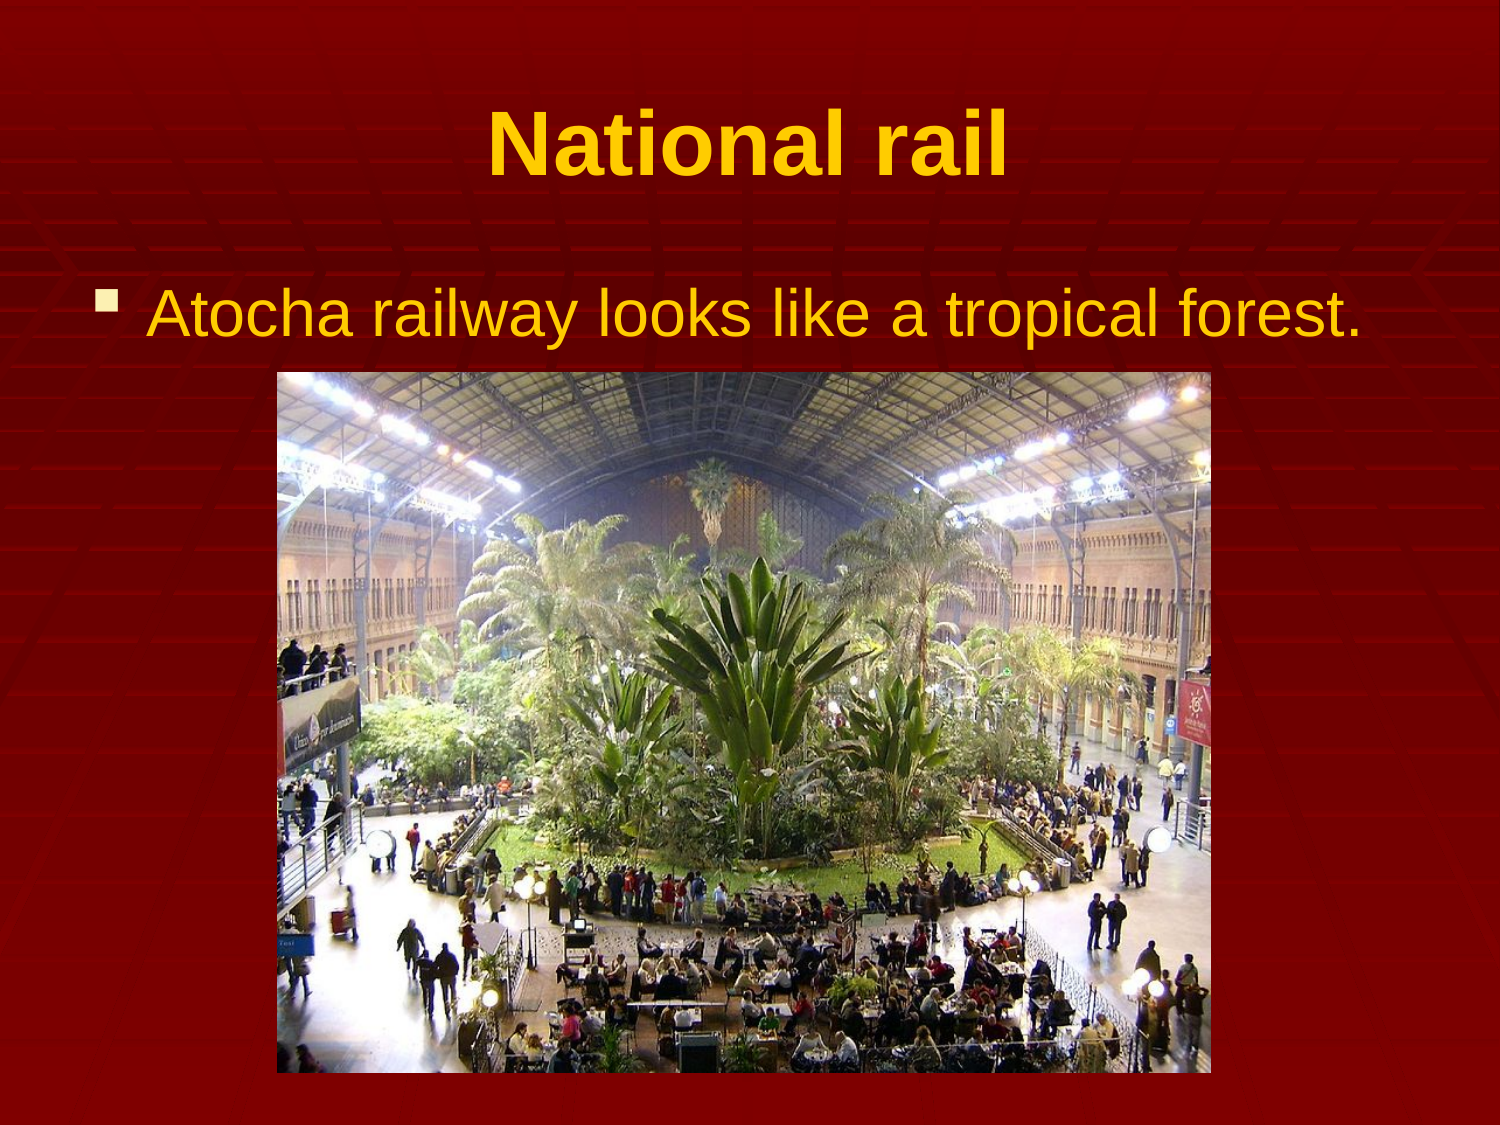

# National rail
Atocha railway looks like a tropical forest.